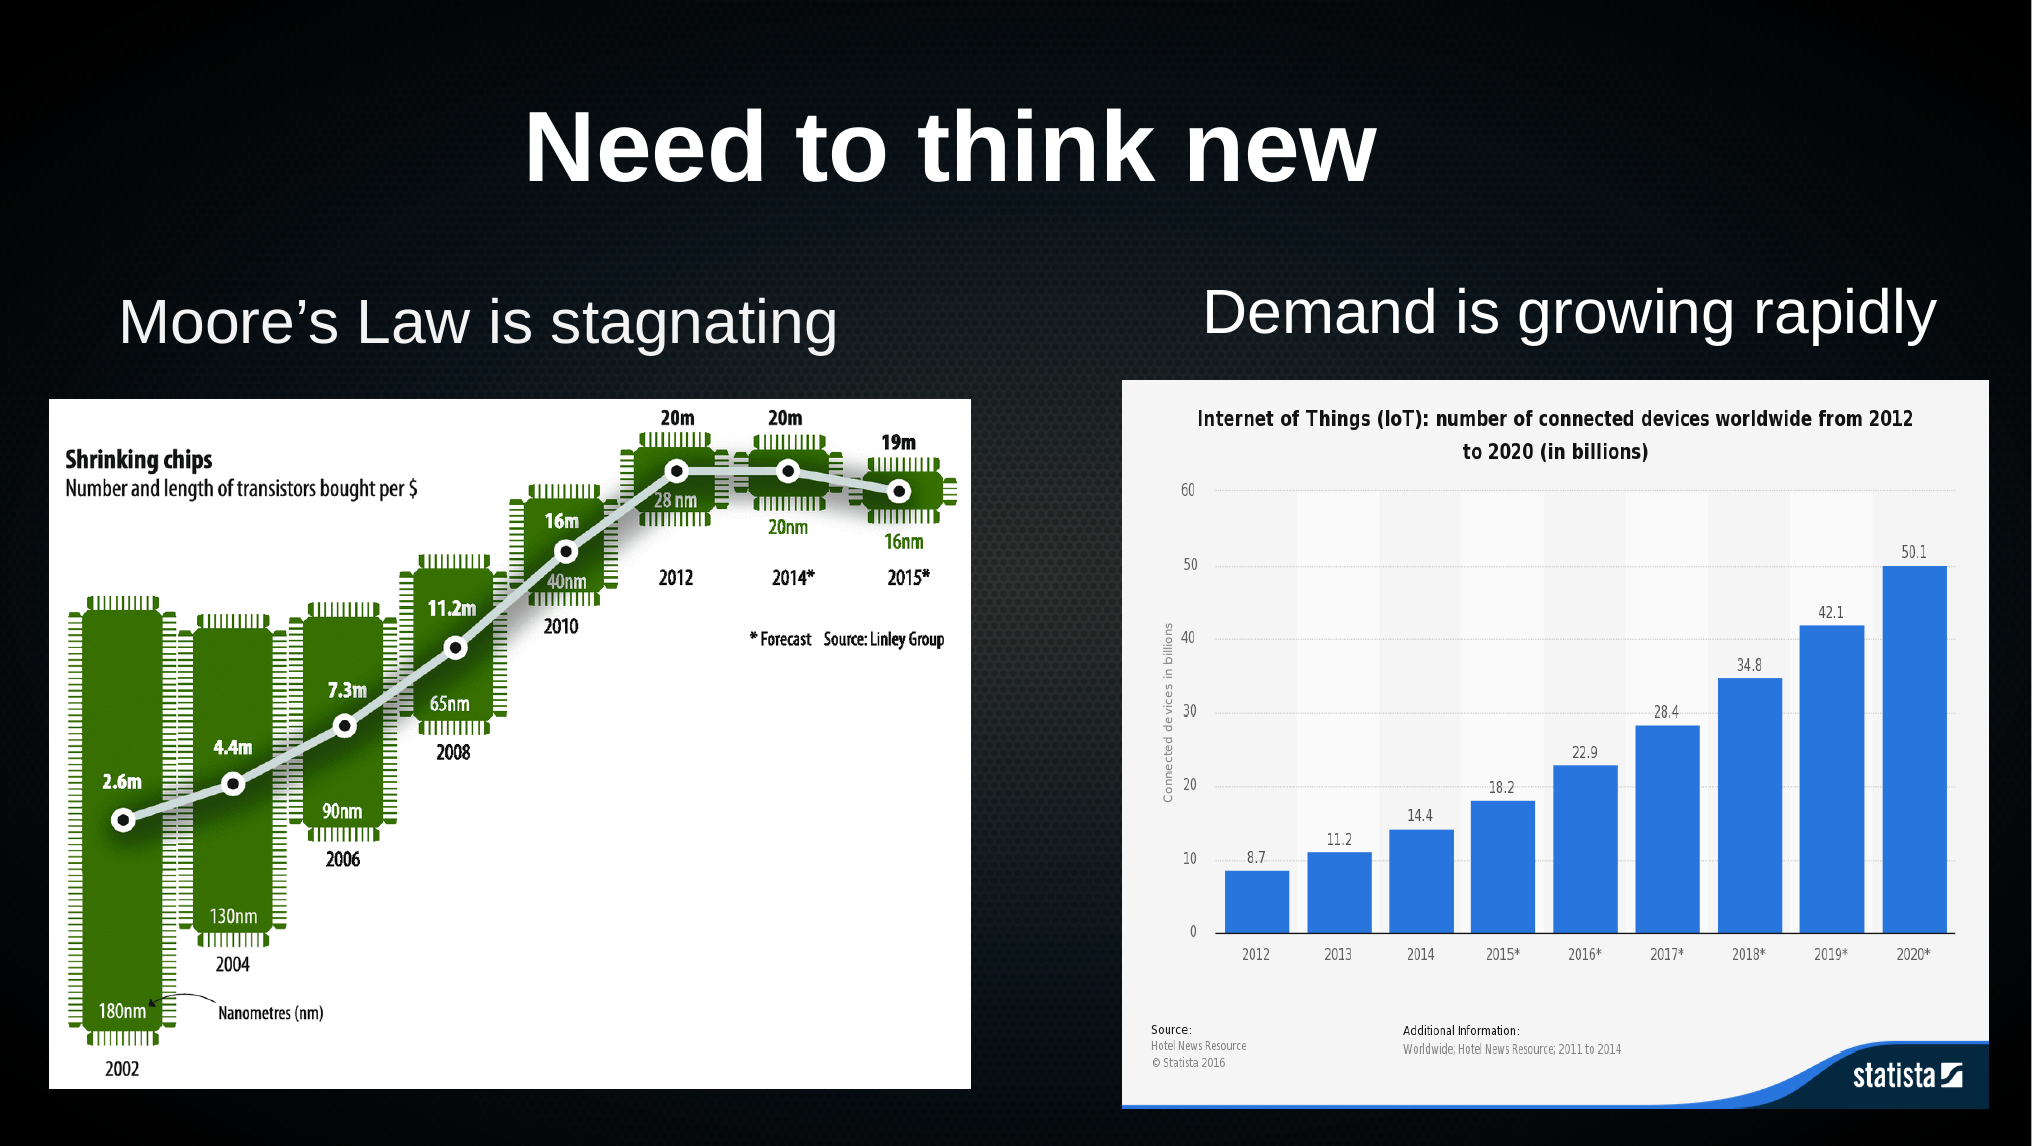

# Need to think new
Demand is growing rapidly
Moore’s Law is stagnating